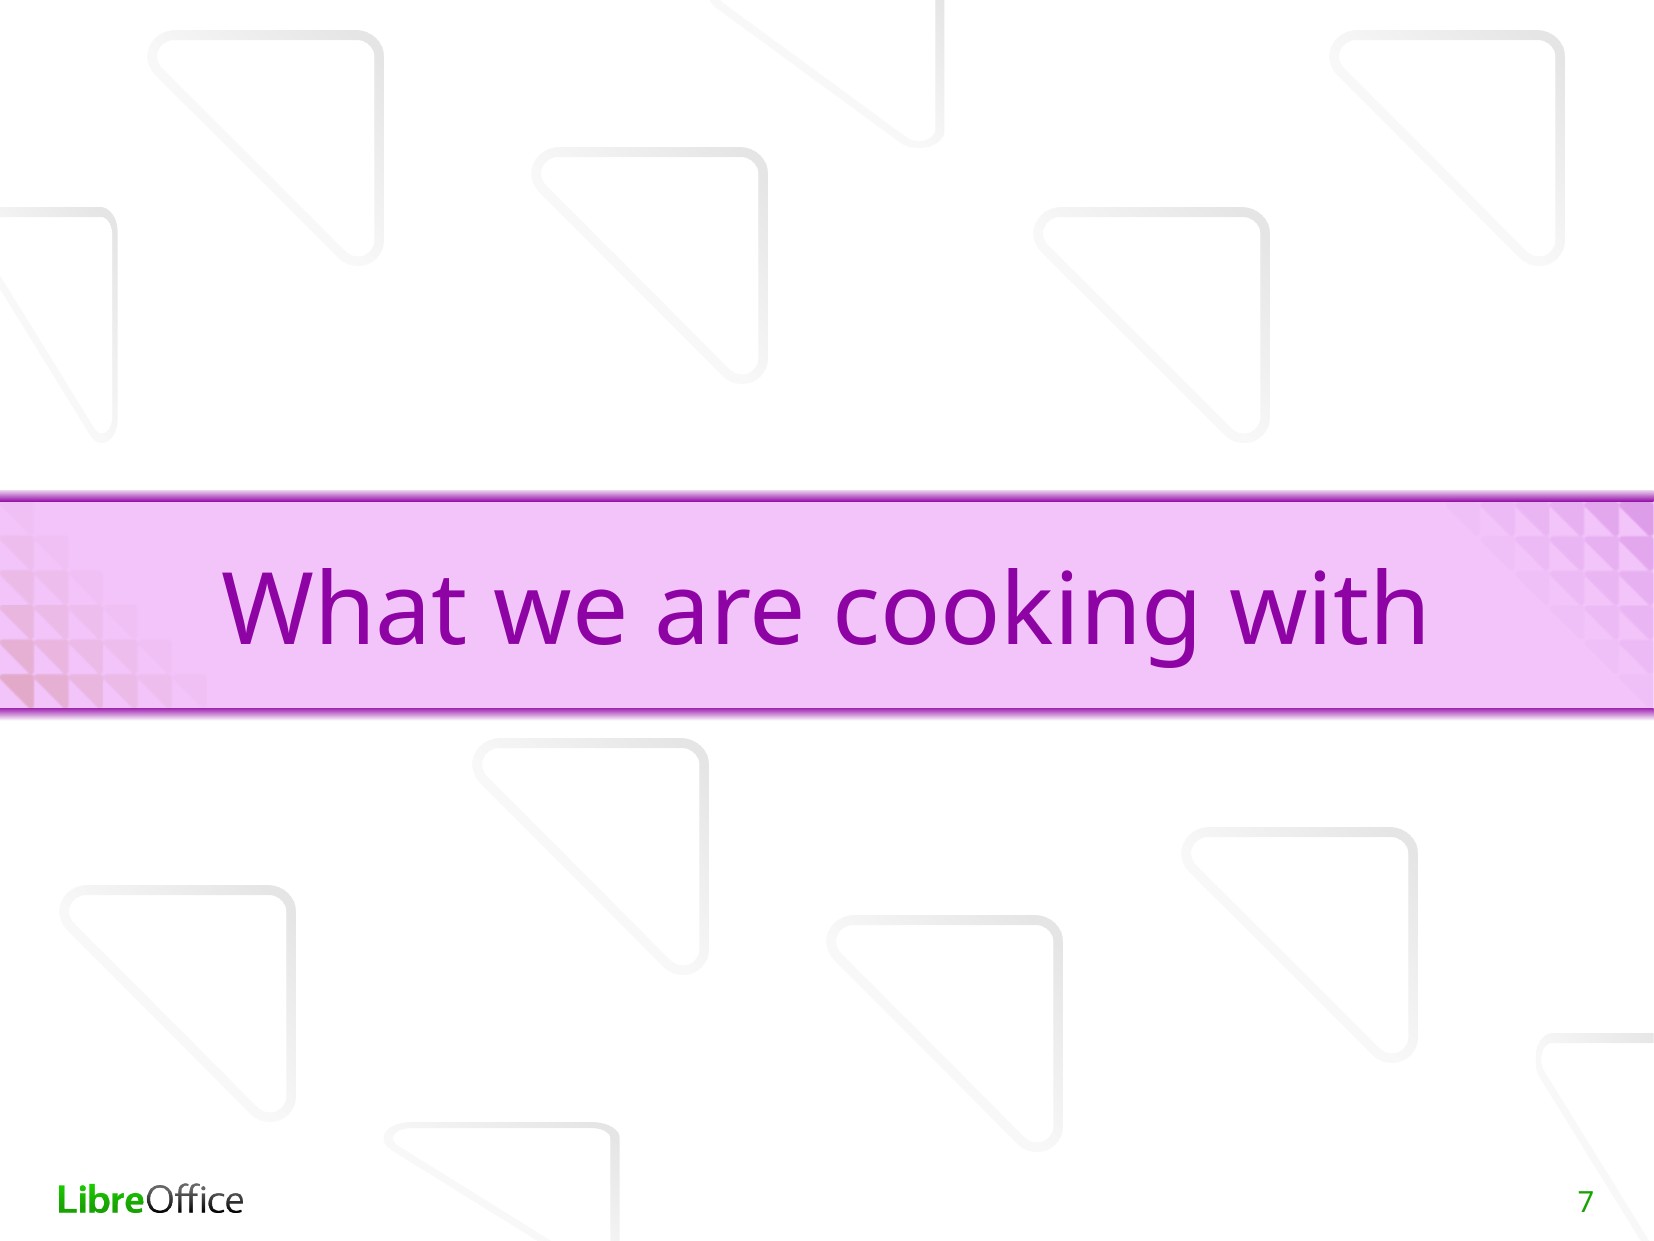

# What we are cooking with
7